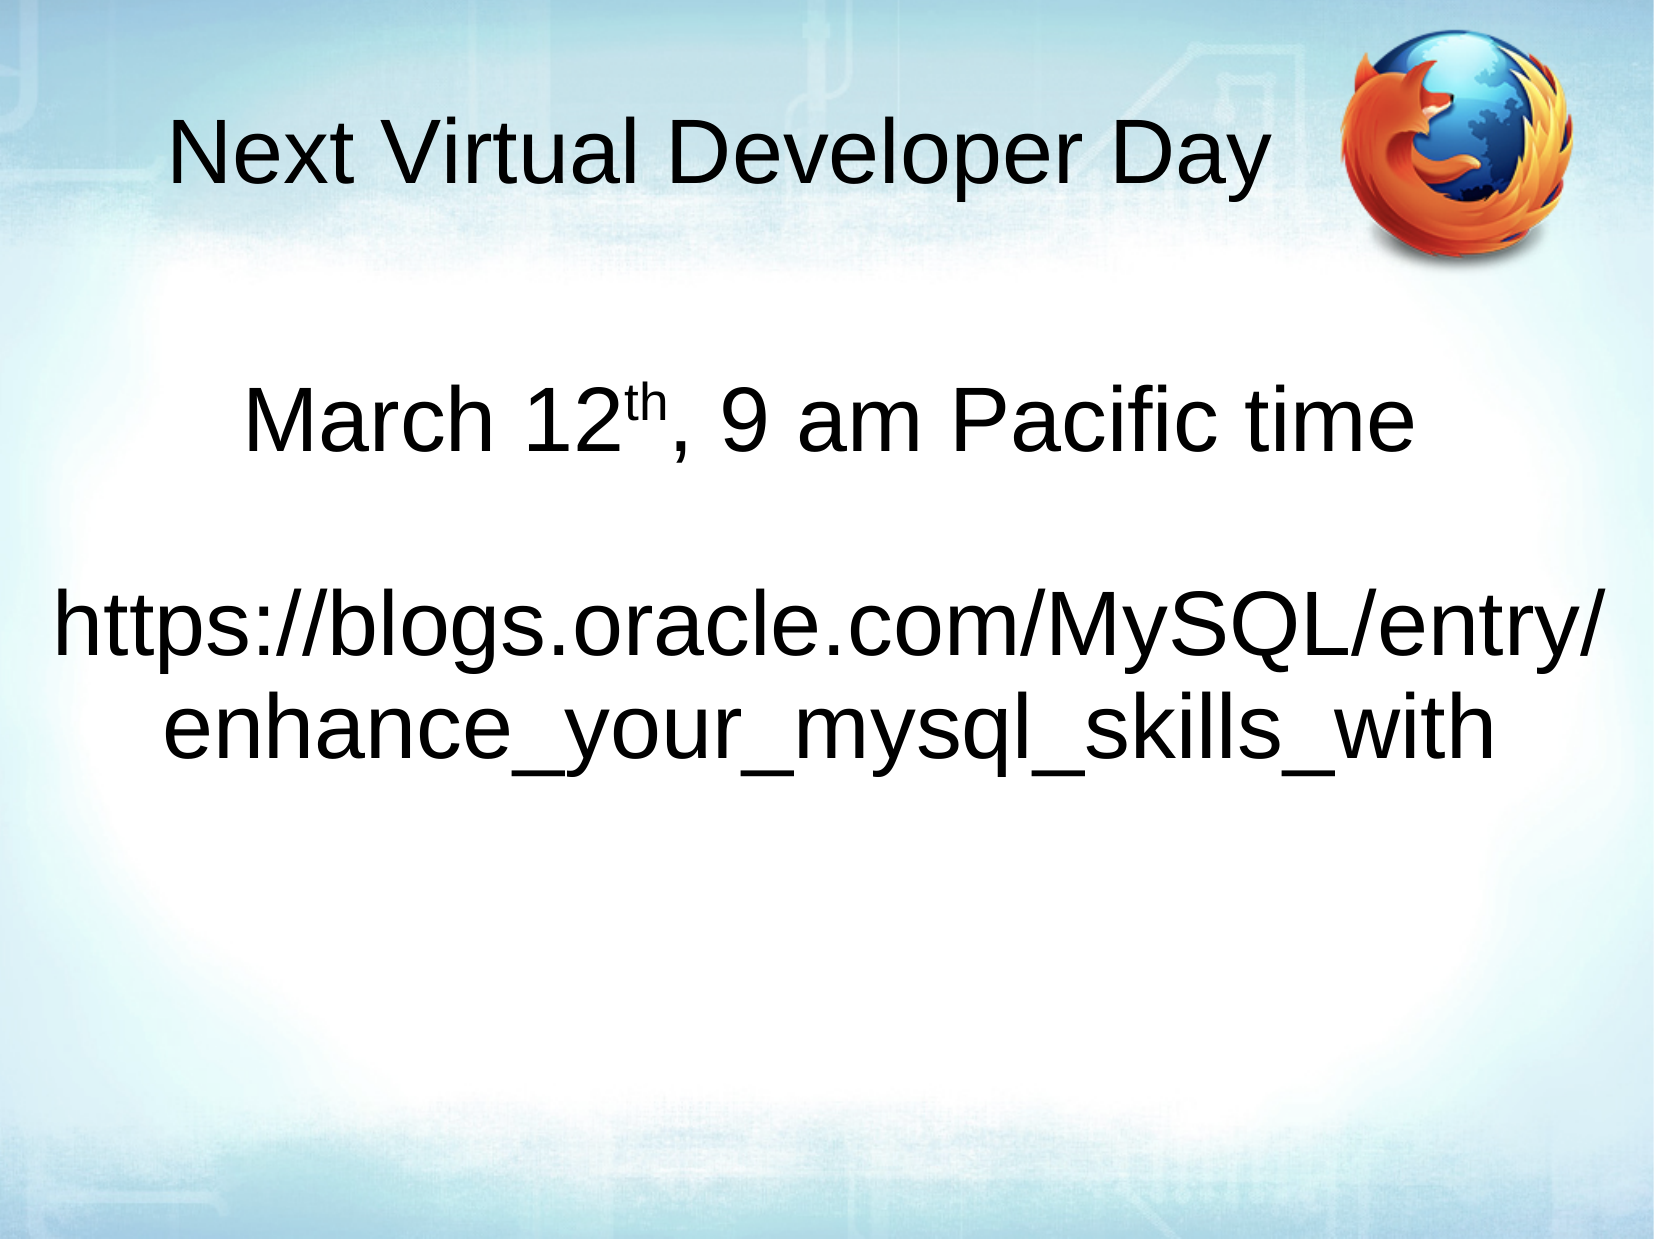

# Next Virtual Developer Day
March 12th, 9 am Pacific time
https://blogs.oracle.com/MySQL/entry/
enhance_your_mysql_skills_with